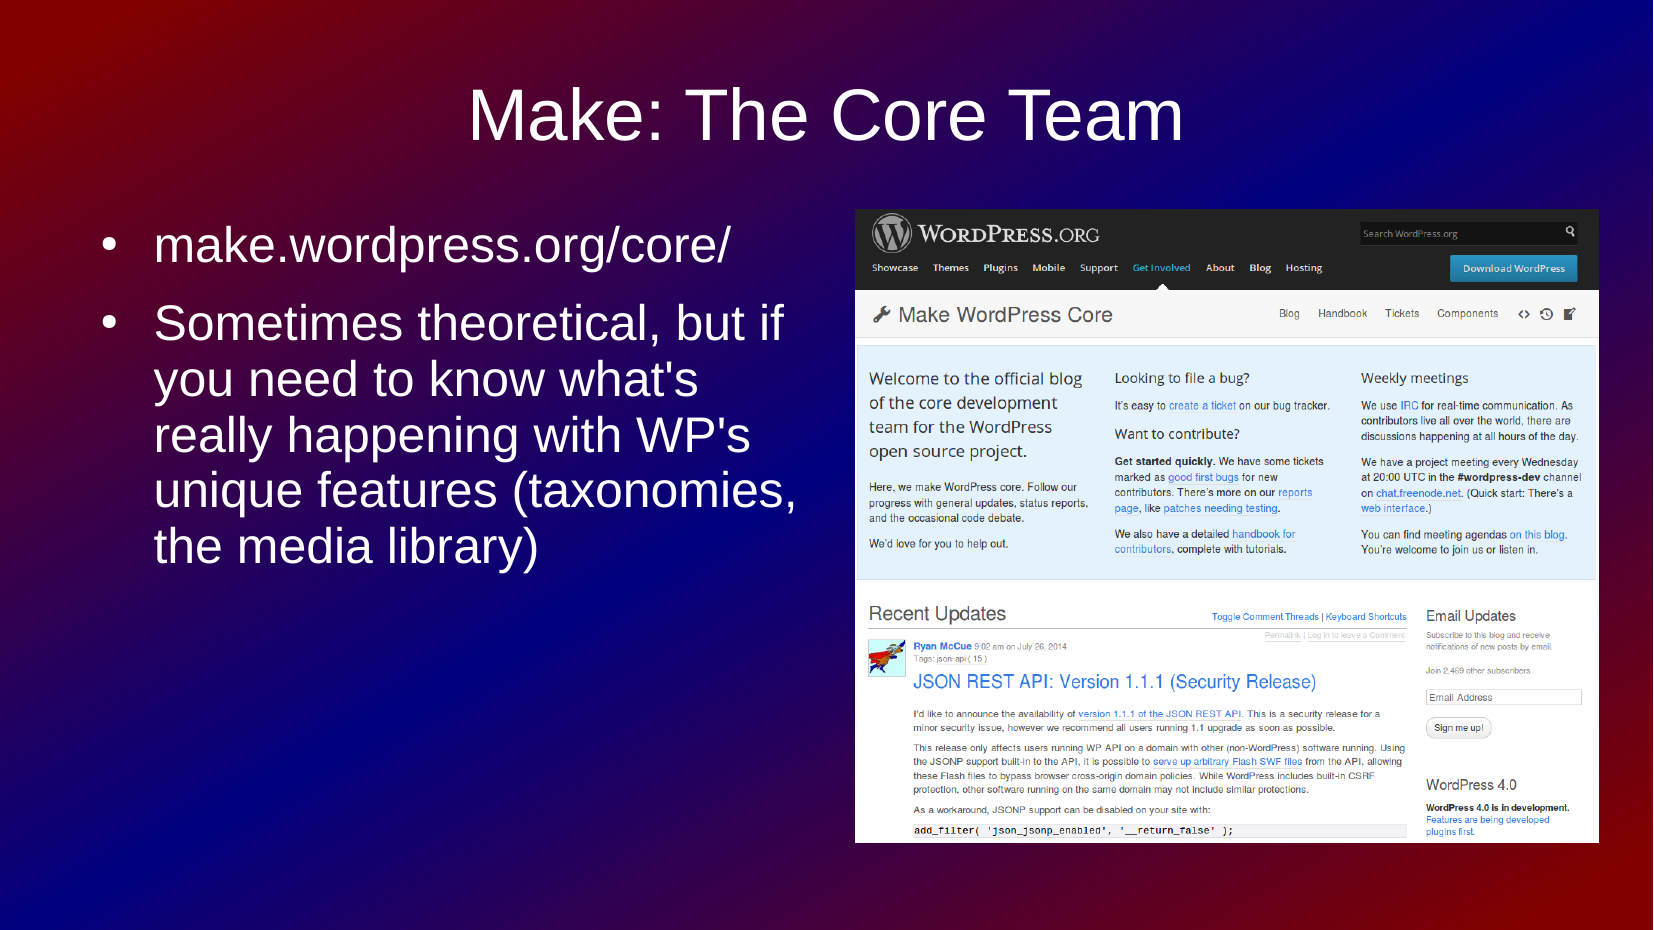

# Make: The Core Team
make.wordpress.org/core/
Sometimes theoretical, but if you need to know what's really happening with WP's unique features (taxonomies, the media library)